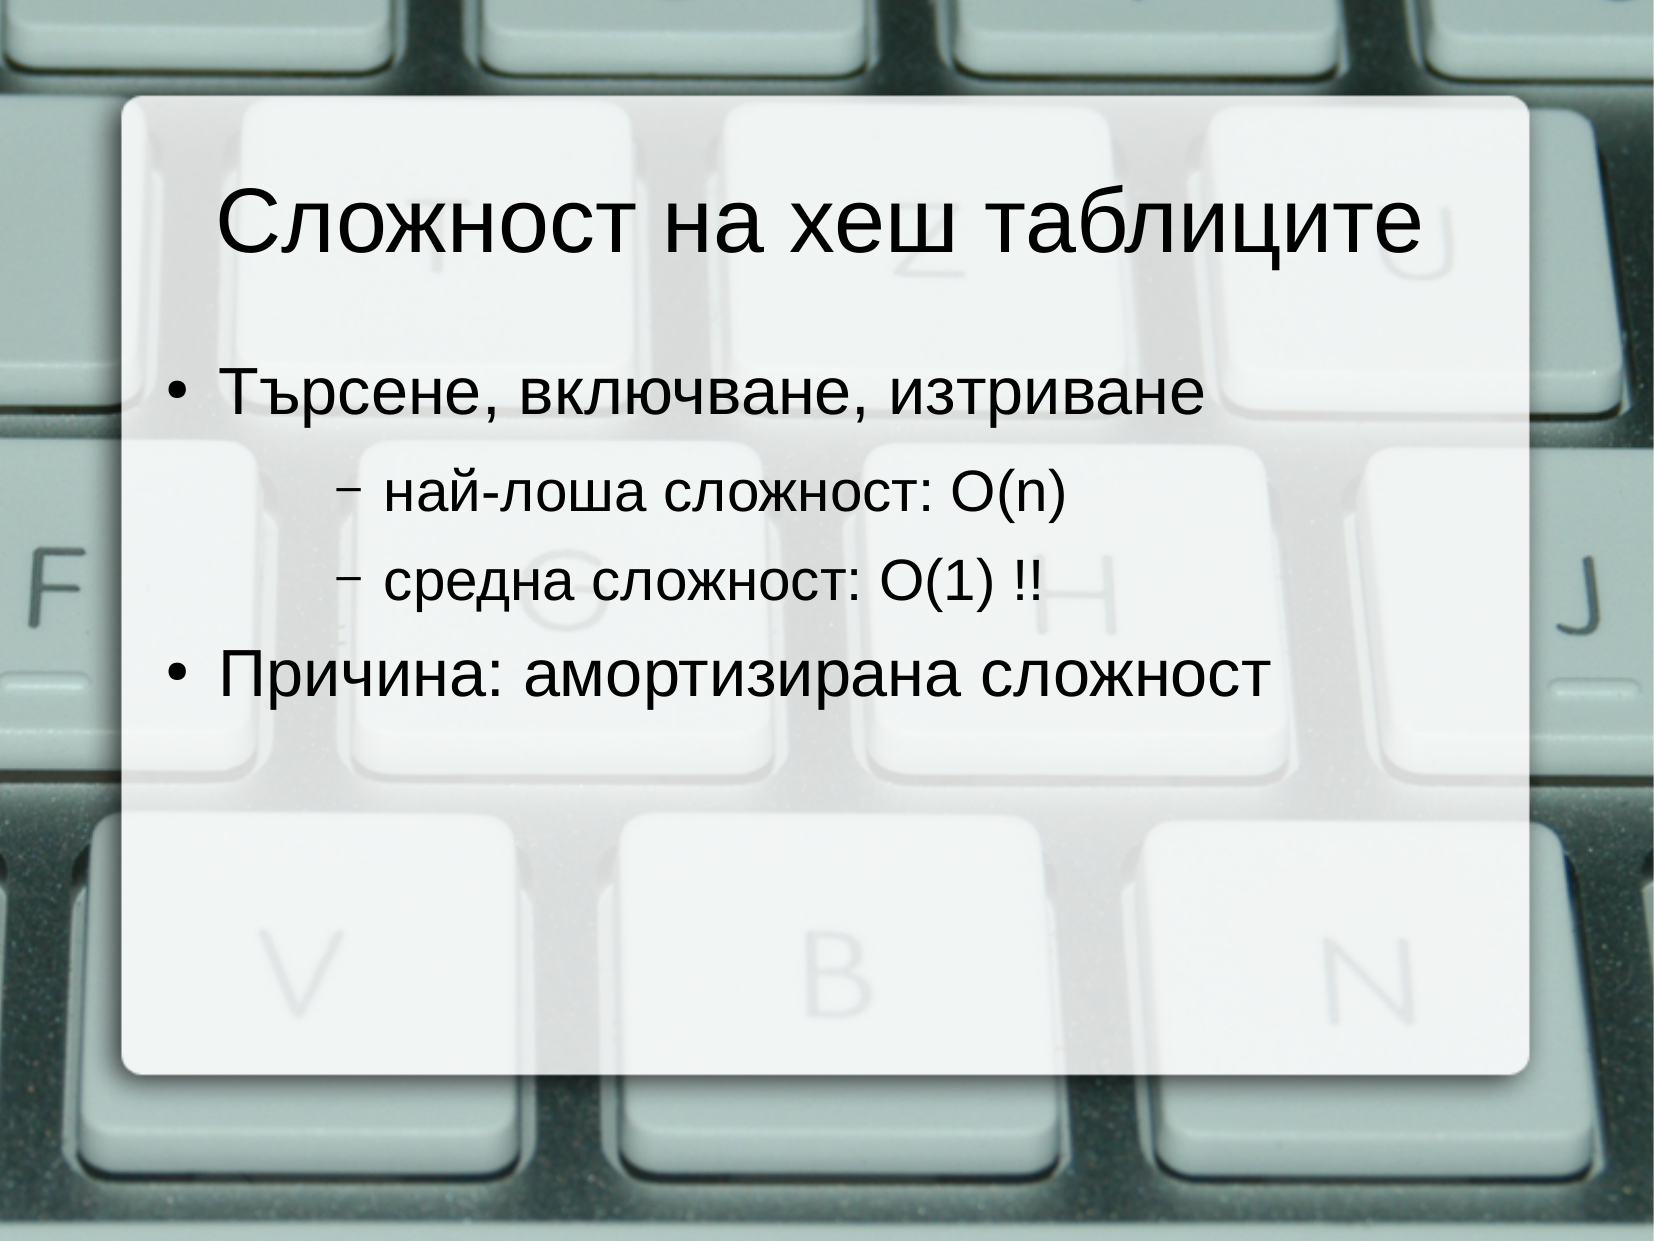

# Сложност на хеш таблиците
Търсене, включване, изтриване
най-лоша сложност: O(n)
средна сложност: O(1) !!
Причина: амортизирана сложност